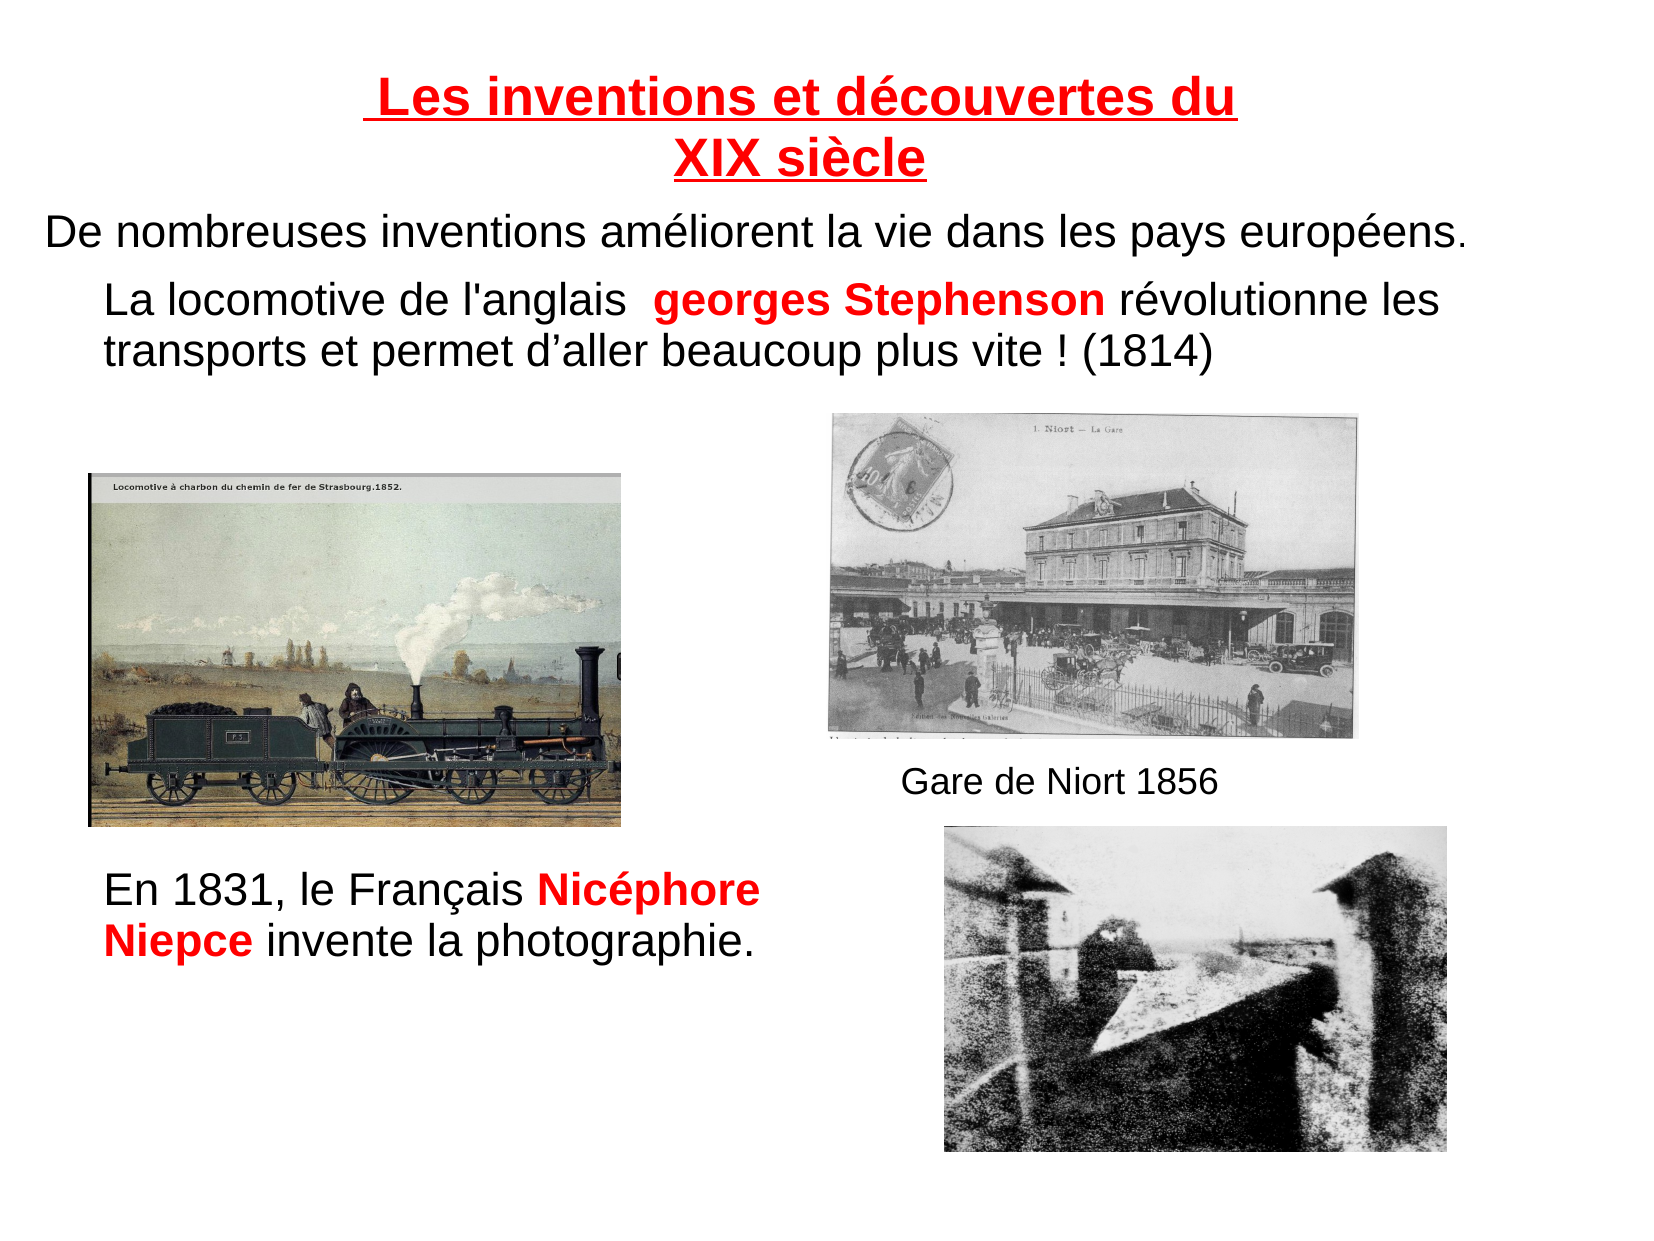

Les inventions et découvertes du XIX siècle
De nombreuses inventions améliorent la vie dans les pays européens.
La locomotive de l'anglais georges Stephenson révolutionne les transports et permet d’aller beaucoup plus vite ! (1814)
Gare de Niort 1856
En 1831, le Français Nicéphore Niepce invente la photographie.